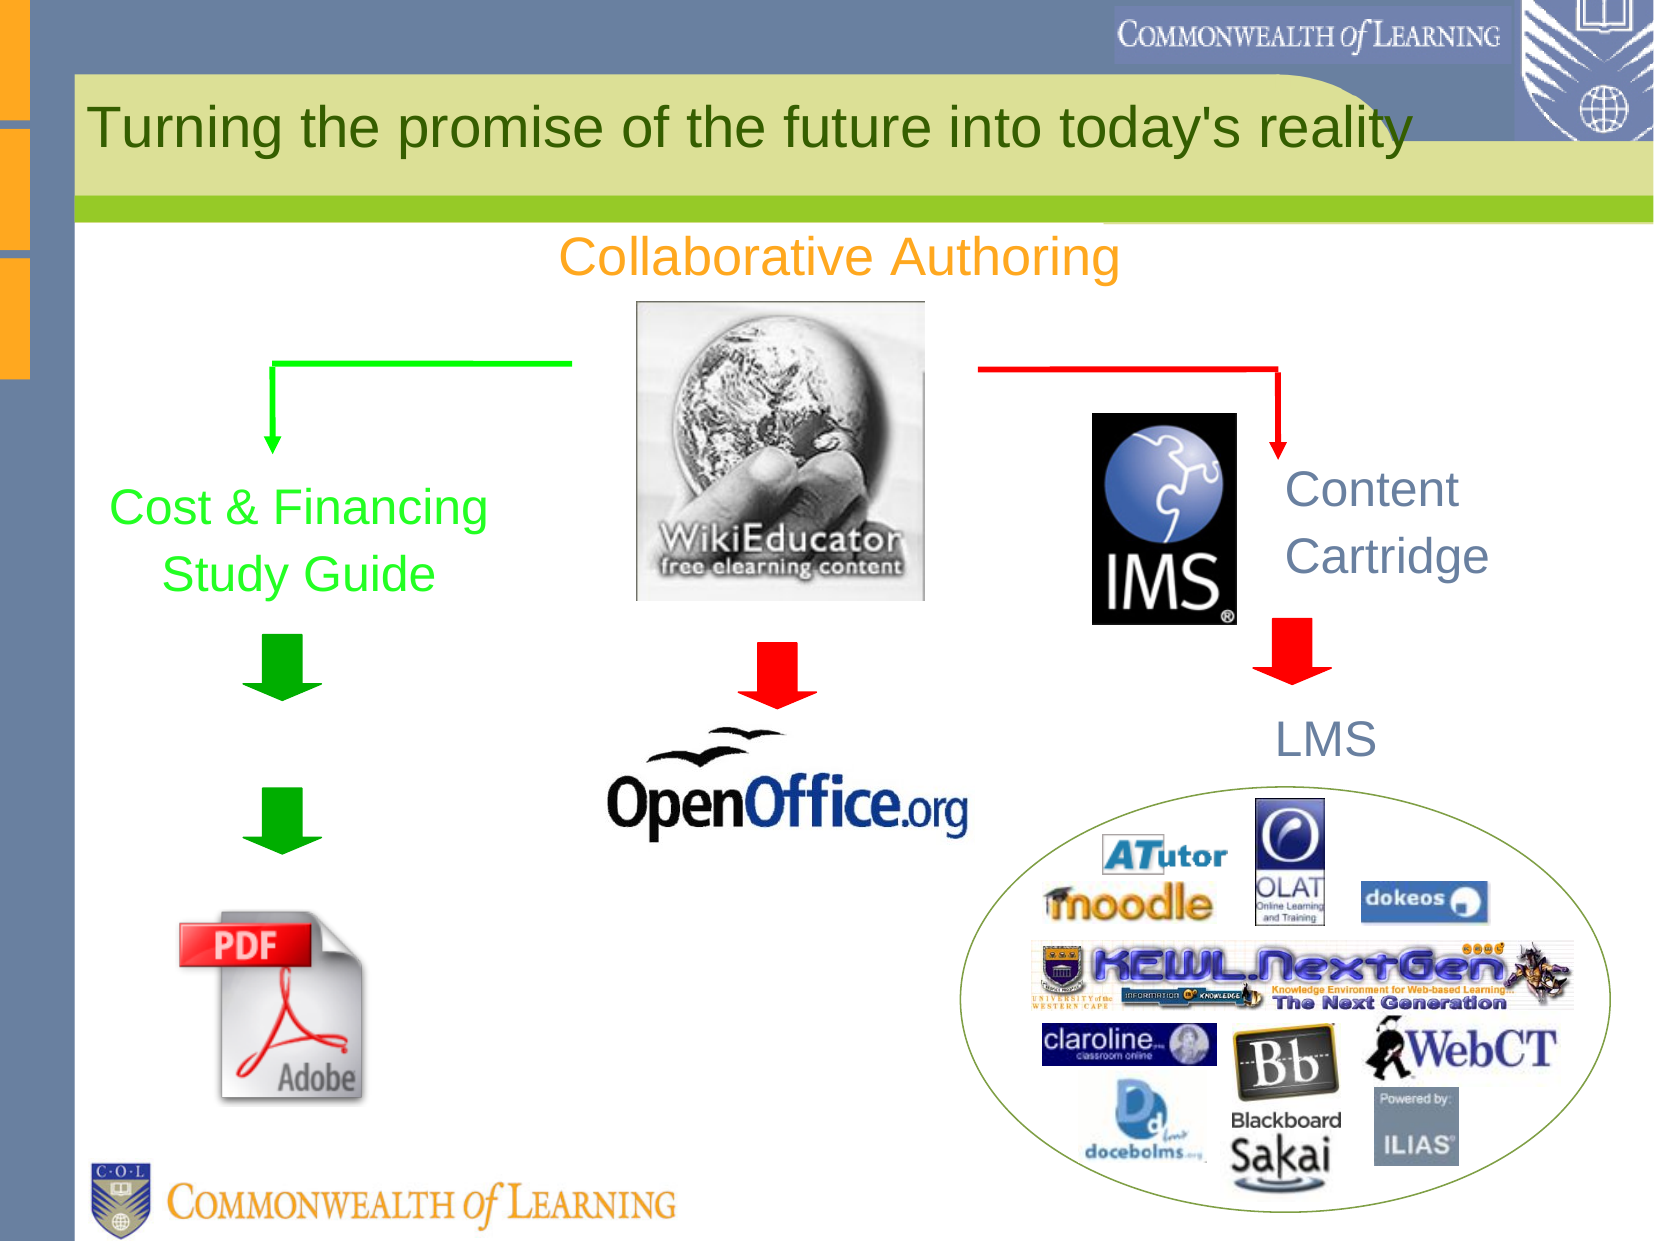

Turning the promise of the future into today's reality
Collaborative Authoring
Content
Cartridge
Cost & Financing
Study Guide
LMS